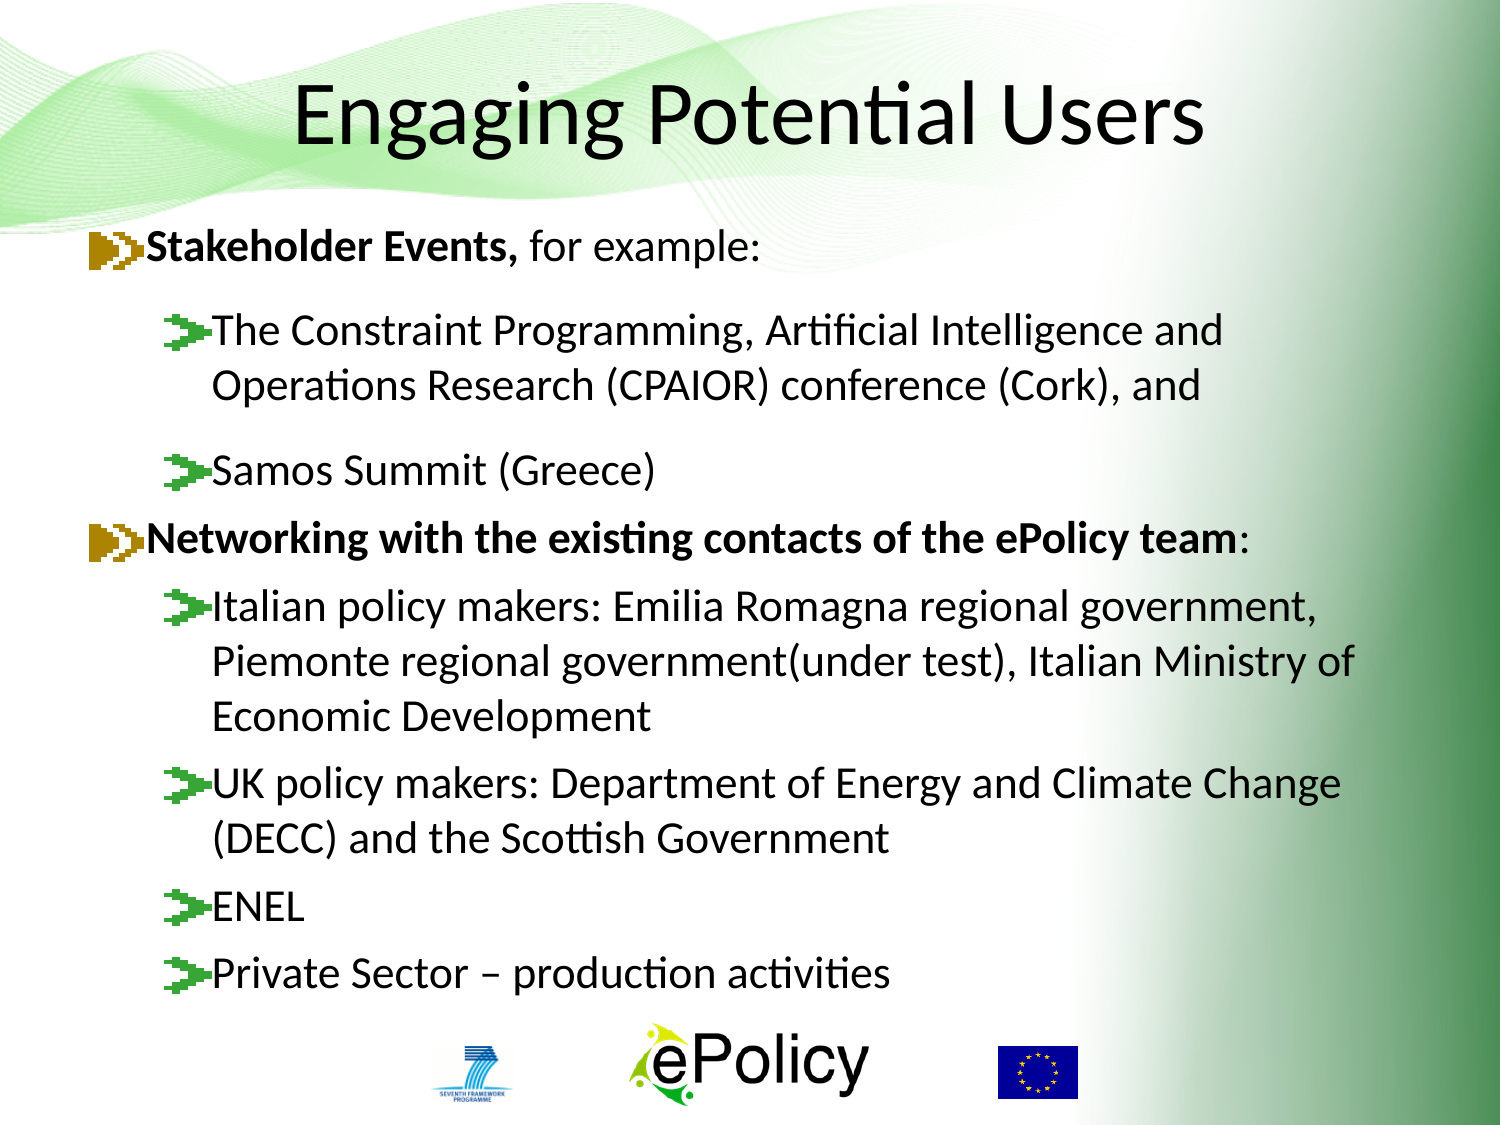

# Engaging Potential Users
Stakeholder Events, for example:
The Constraint Programming, Artificial Intelligence and Operations Research (CPAIOR) conference (Cork), and
Samos Summit (Greece)
Networking with the existing contacts of the ePolicy team:
Italian policy makers: Emilia Romagna regional government, Piemonte regional government(under test), Italian Ministry of Economic Development
UK policy makers: Department of Energy and Climate Change (DECC) and the Scottish Government
ENEL
Private Sector – production activities